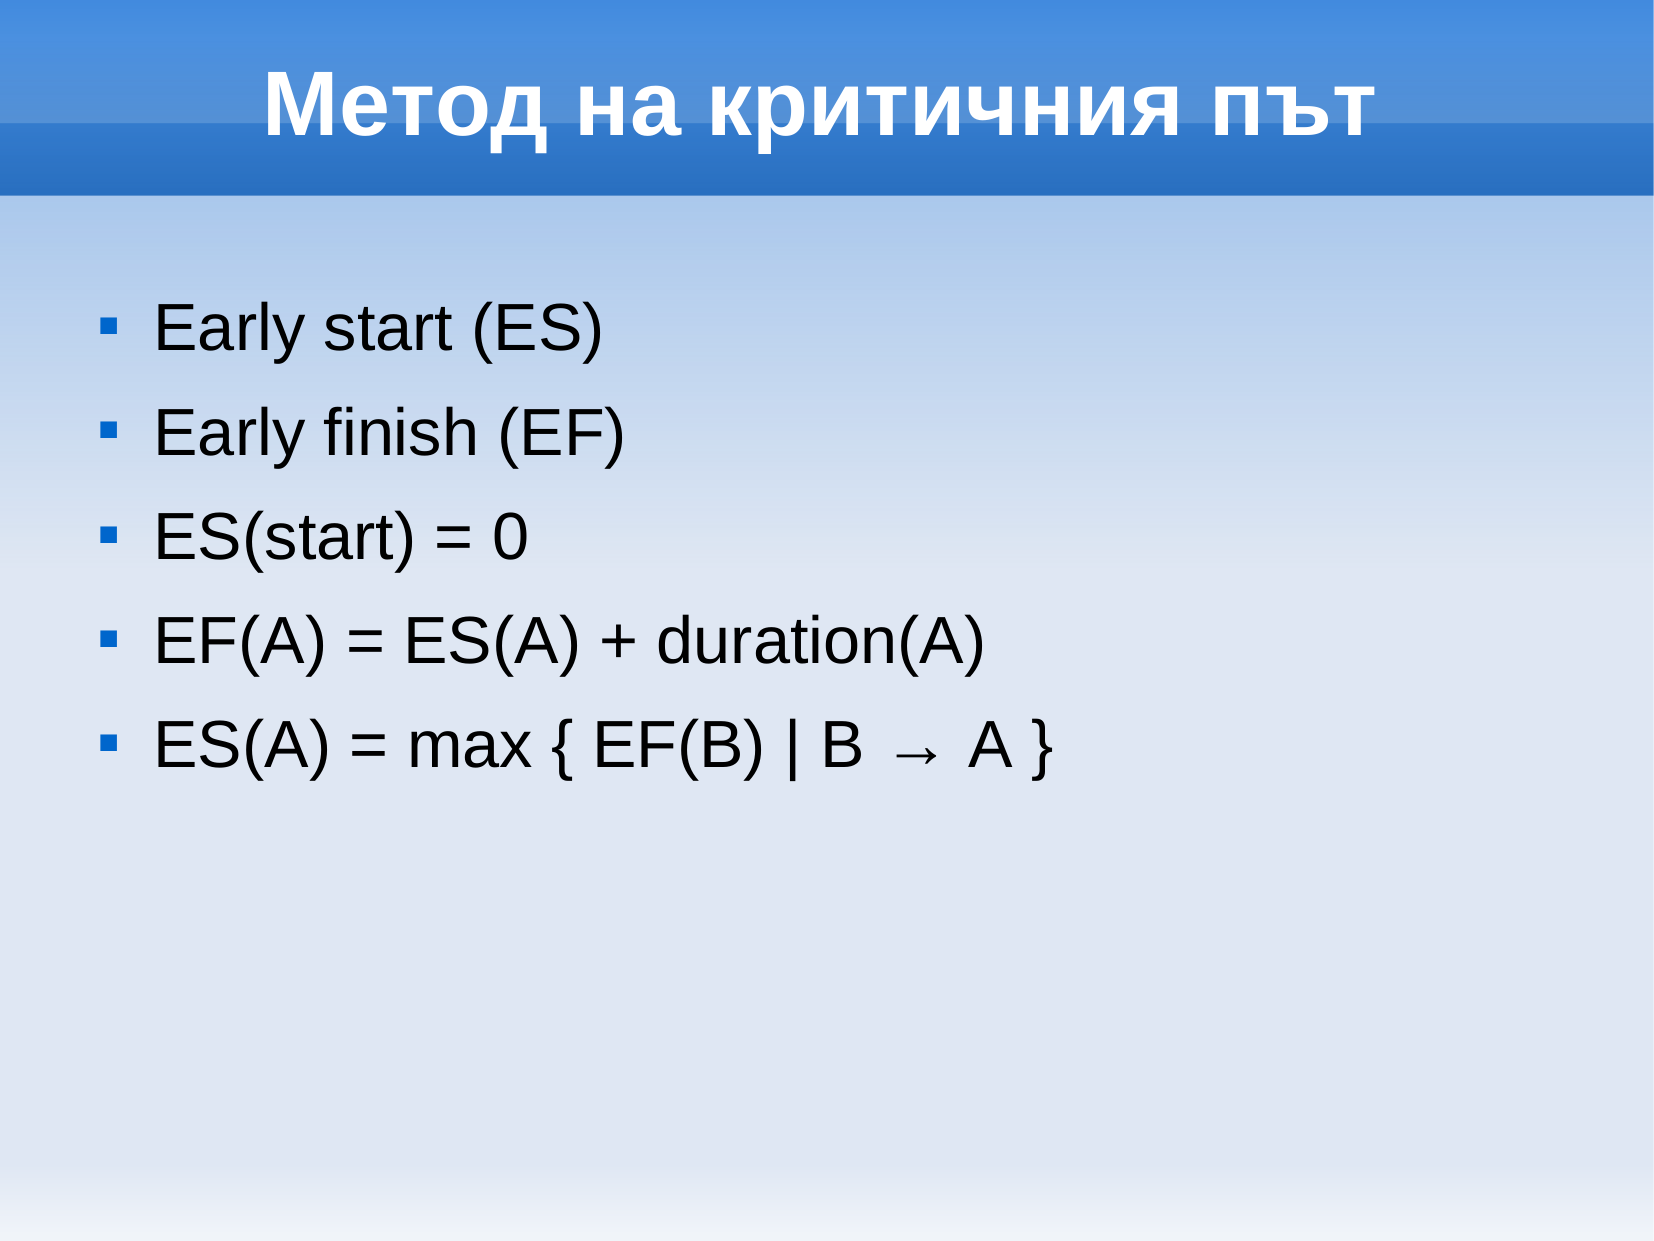

# Метод на критичния път
Early start (ES)
Early finish (EF)
ES(start) = 0
EF(A) = ES(A) + duration(A)
ES(A) = max { EF(B) | B → A }